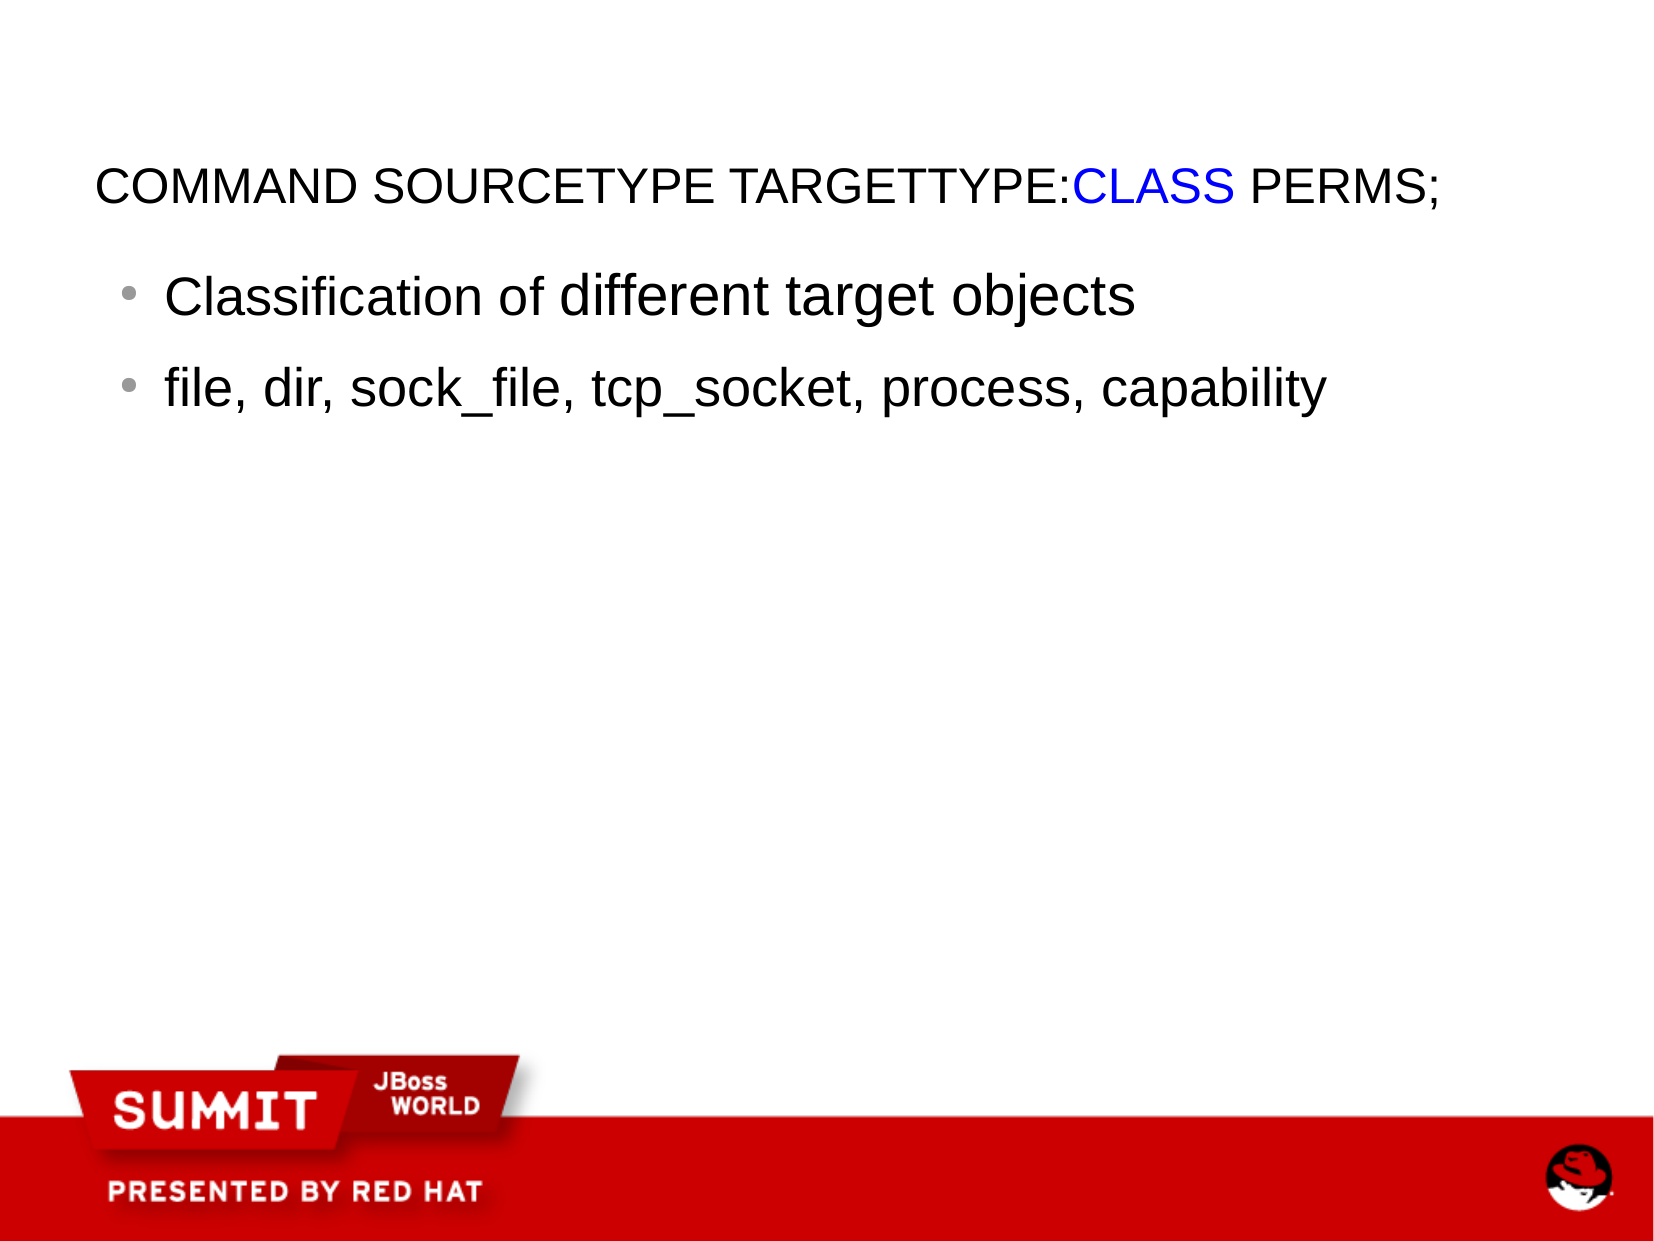

# COMMAND SOURCETYPE TARGETTYPE:CLASS PERMS;
Classification of different target objects
file, dir, sock_file, tcp_socket, process, capability